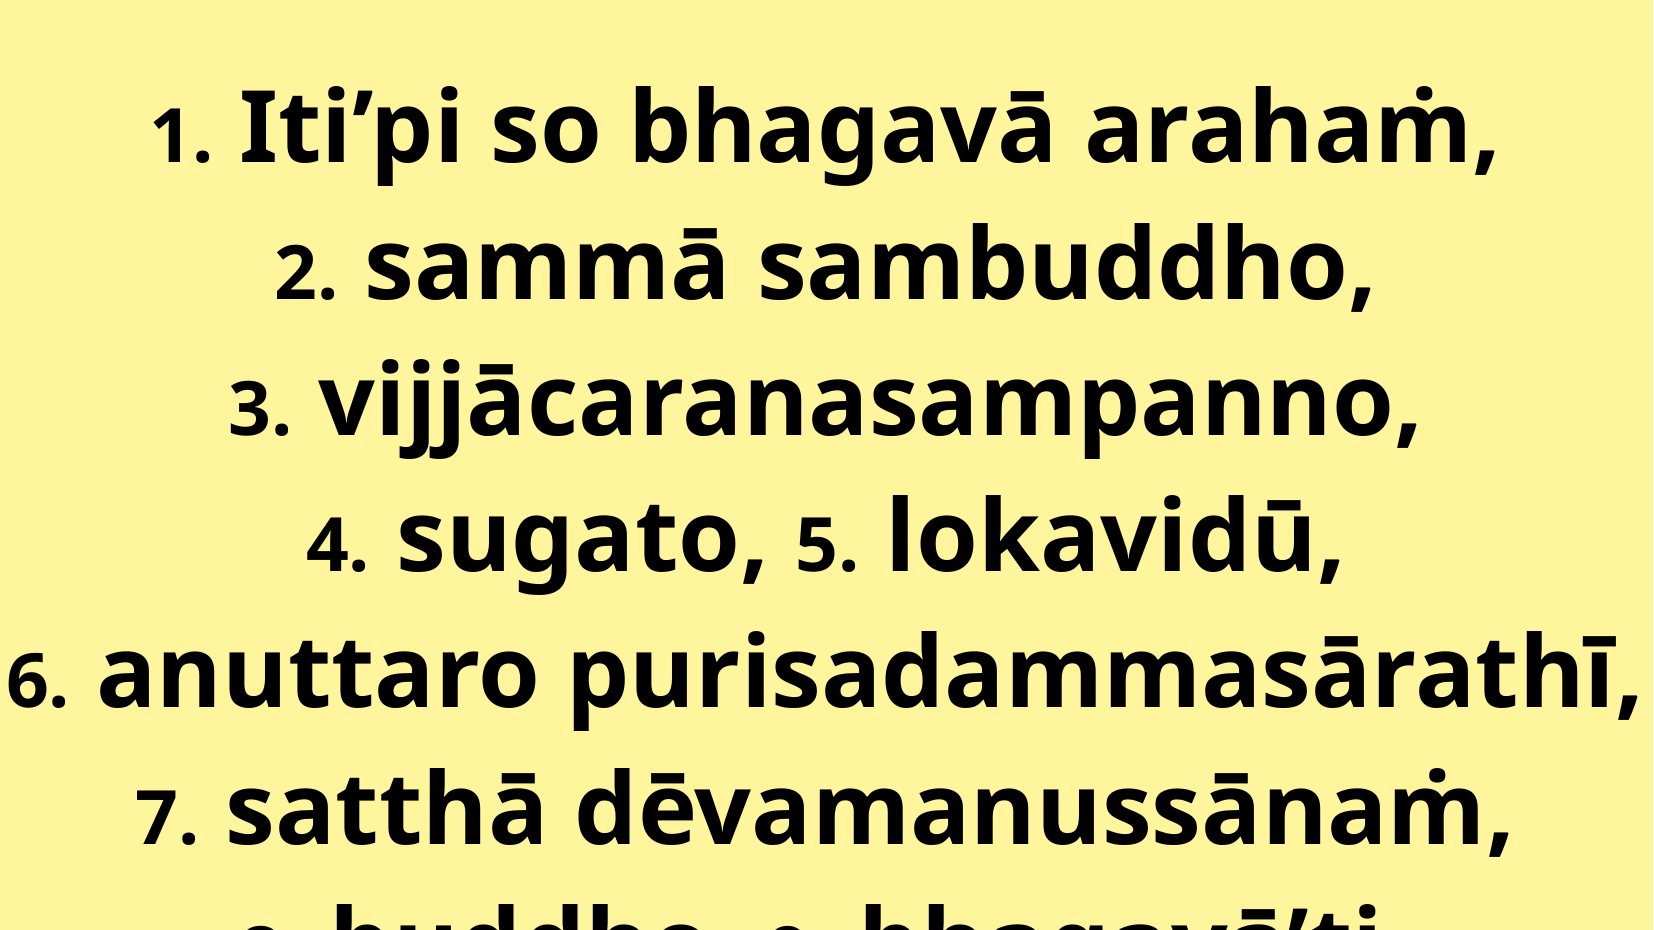

# 1. Iti’pi so bhagavā arahaṁ,
2. sammā sambuddho,
3. vijjācaranasampanno,
4. sugato, 5. lokavidū,
6. anuttaro purisadammasārathī,
7. satthā dēvamanussānaṁ,
8. buddho, 9. bhagavā’ti.